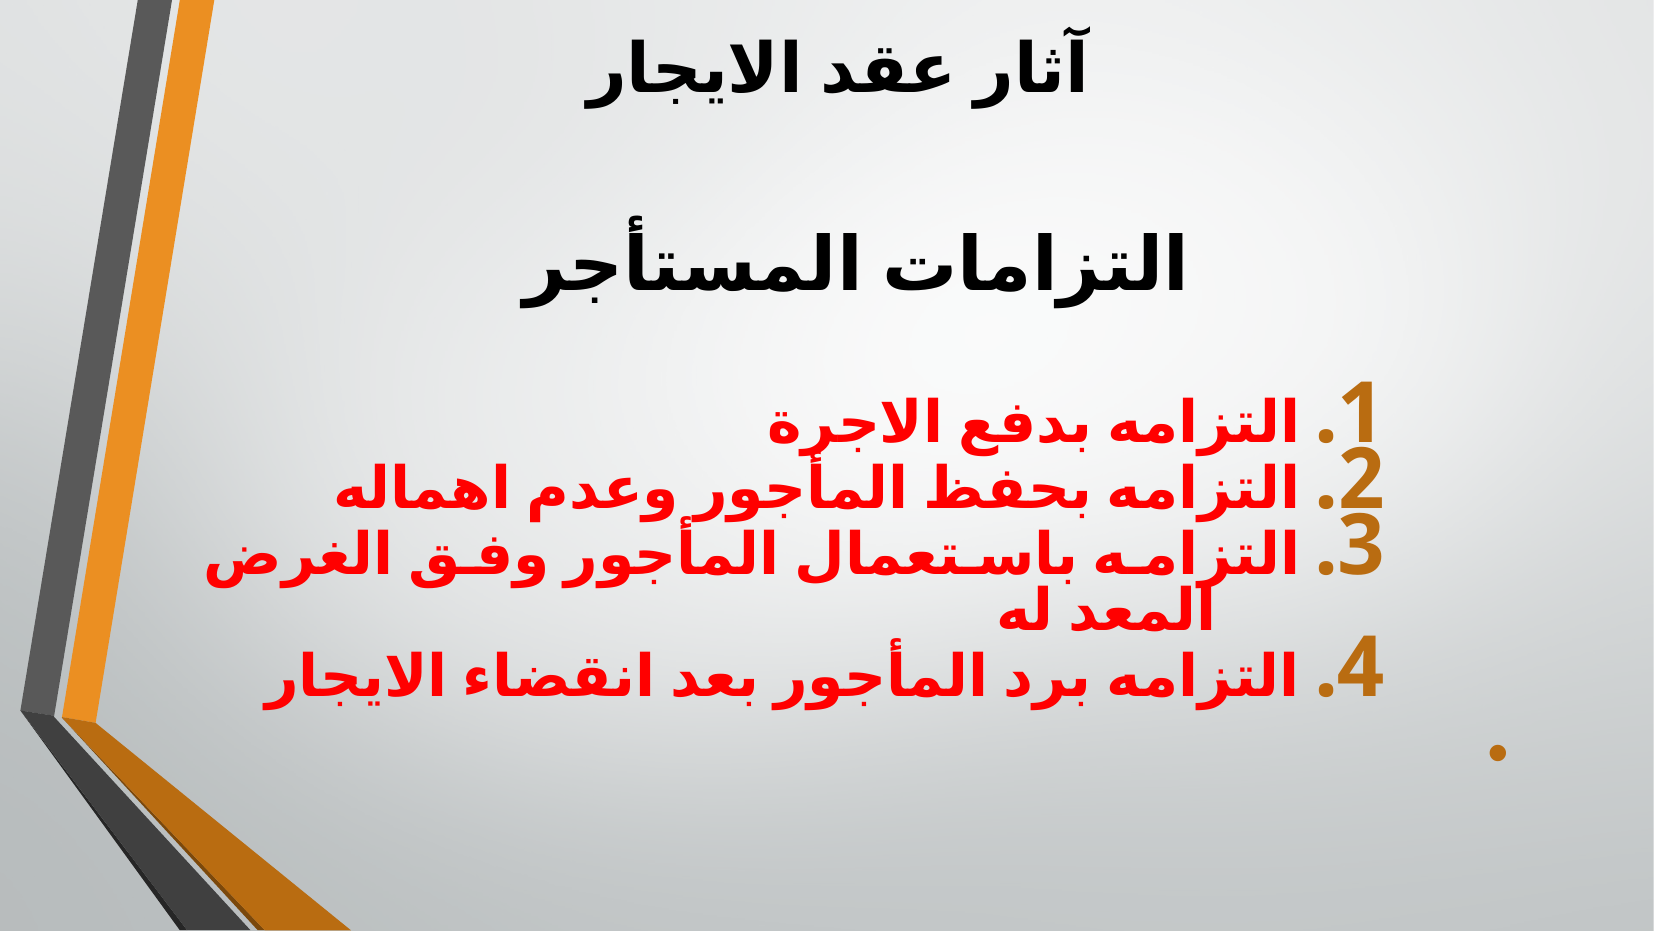

# آثار عقد الايجار
التزامات المستأجر
التزامه بدفع الاجرة
التزامه بحفظ المأجور وعدم اهماله
التزامه باستعمال المأجور وفق الغرض المعد له
التزامه برد المأجور بعد انقضاء الايجار